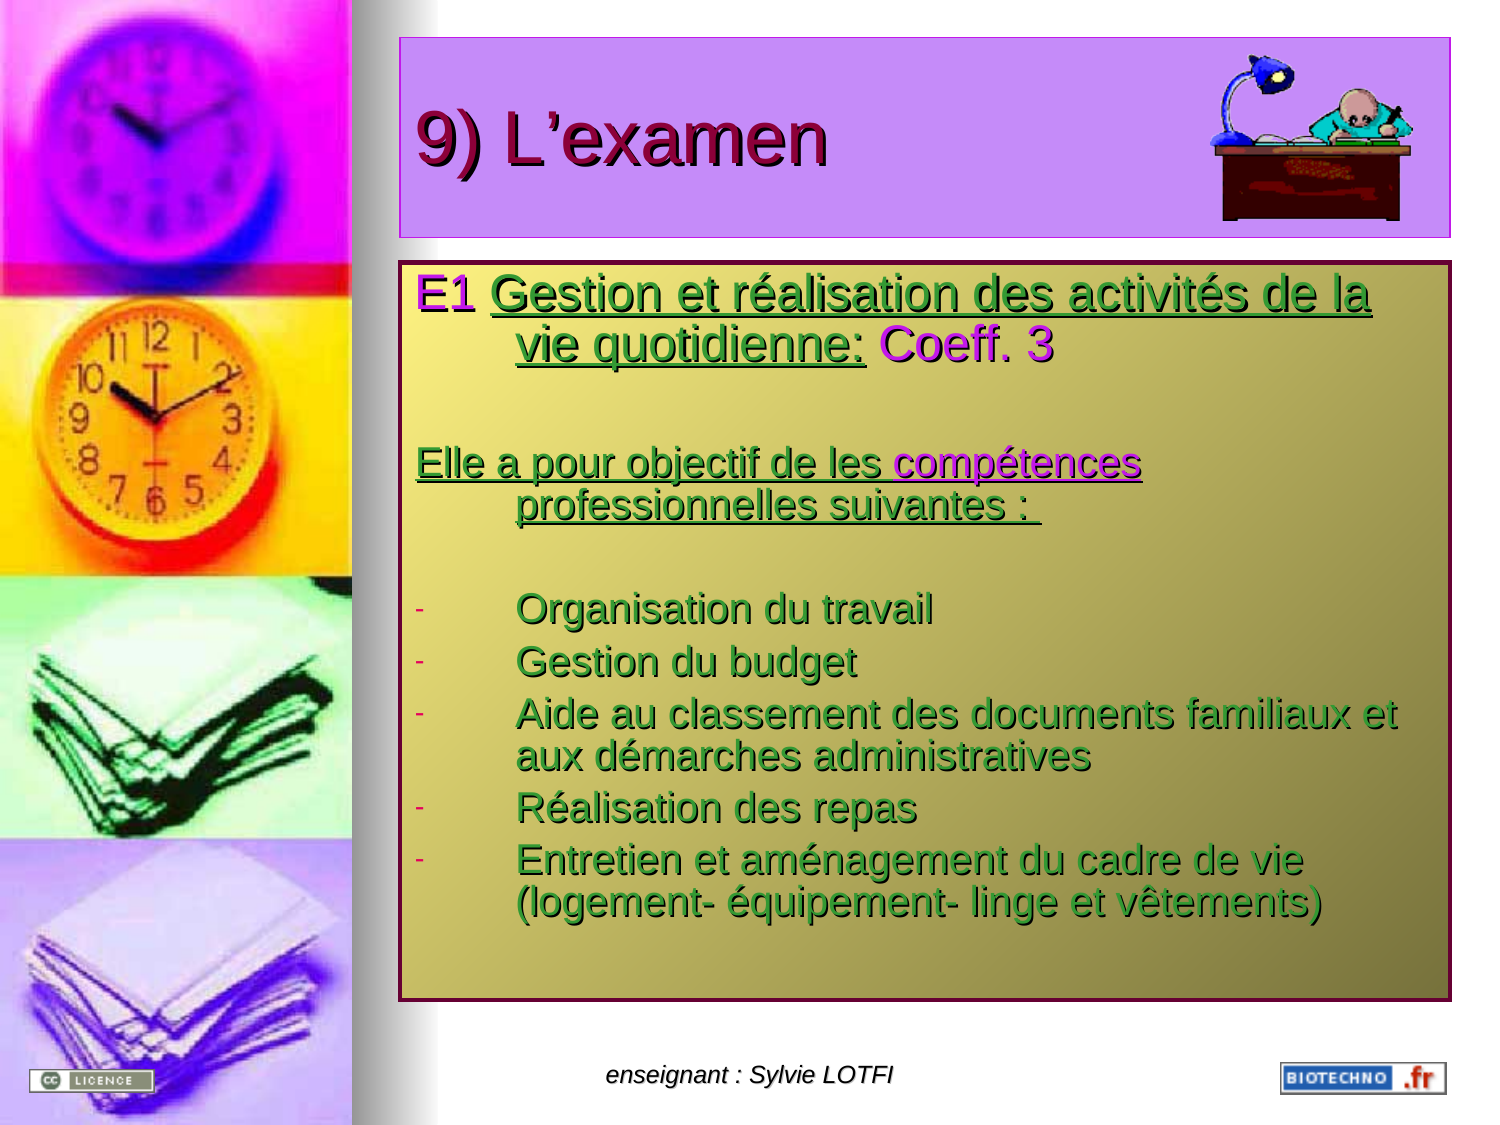

# 9) L’examen
E1 Gestion et réalisation des activités de la vie quotidienne: Coeff. 3
Elle a pour objectif de les compétences professionnelles suivantes :
Organisation du travail
Gestion du budget
Aide au classement des documents familiaux et aux démarches administratives
Réalisation des repas
Entretien et aménagement du cadre de vie (logement- équipement- linge et vêtements)